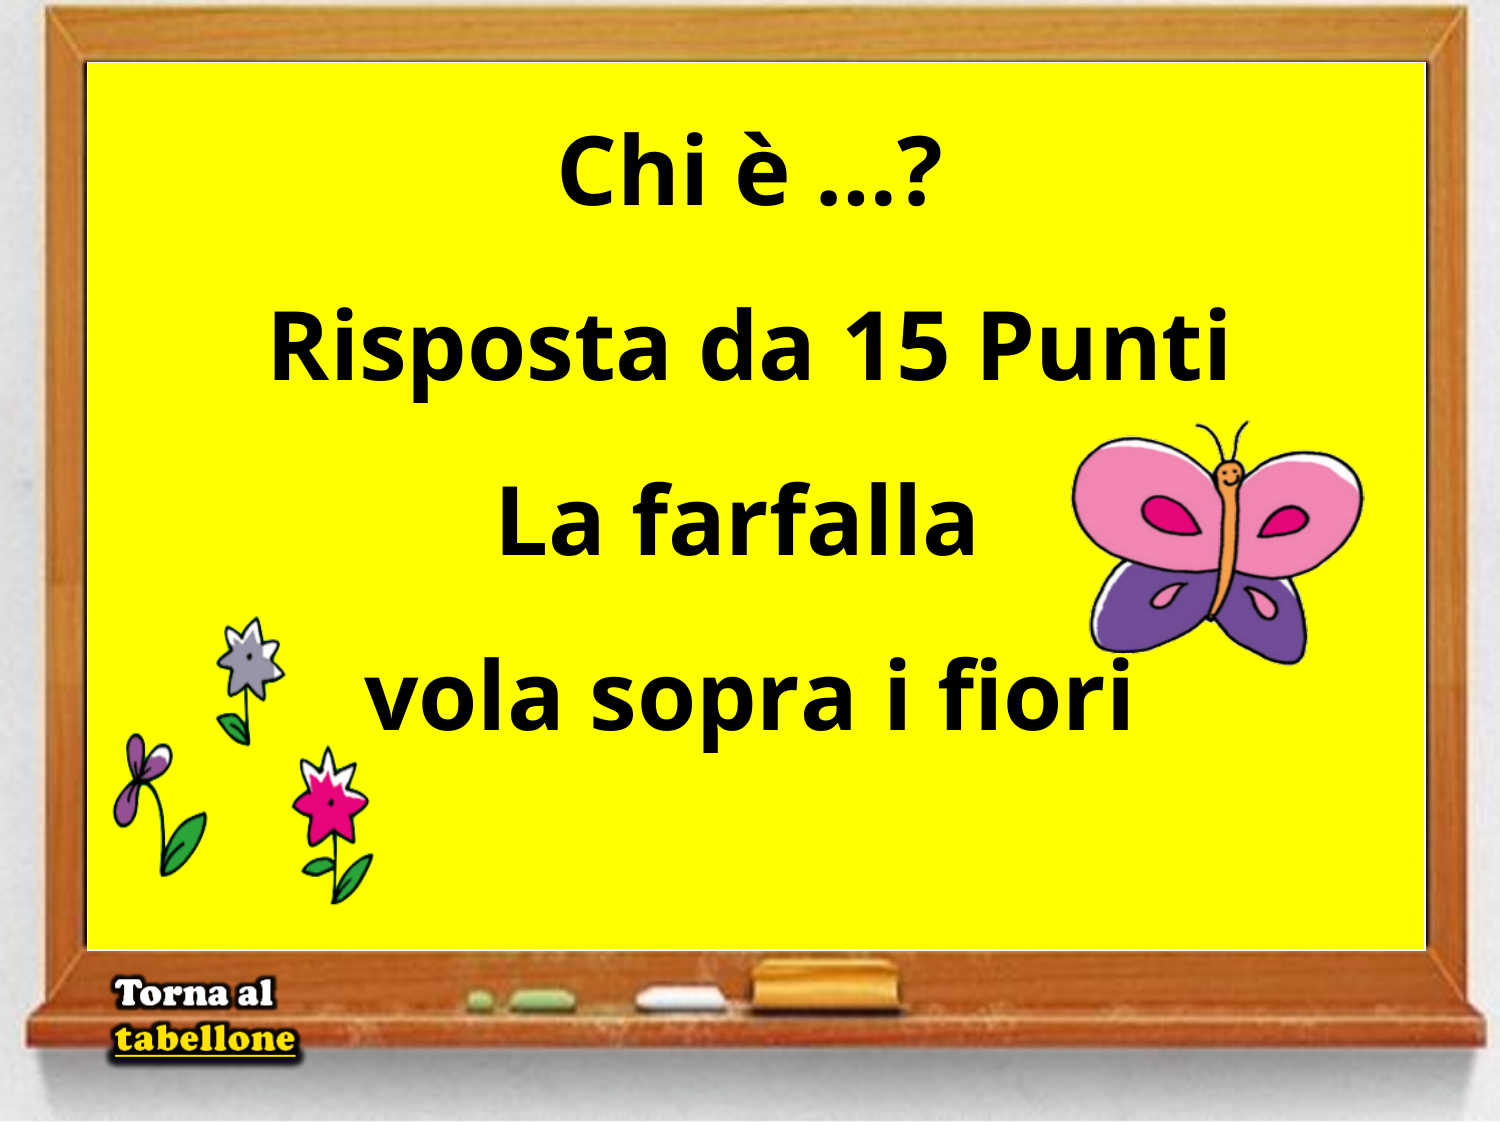

Chi è …?
Risposta da 15 Punti
La farfalla
vola sopra i fiori